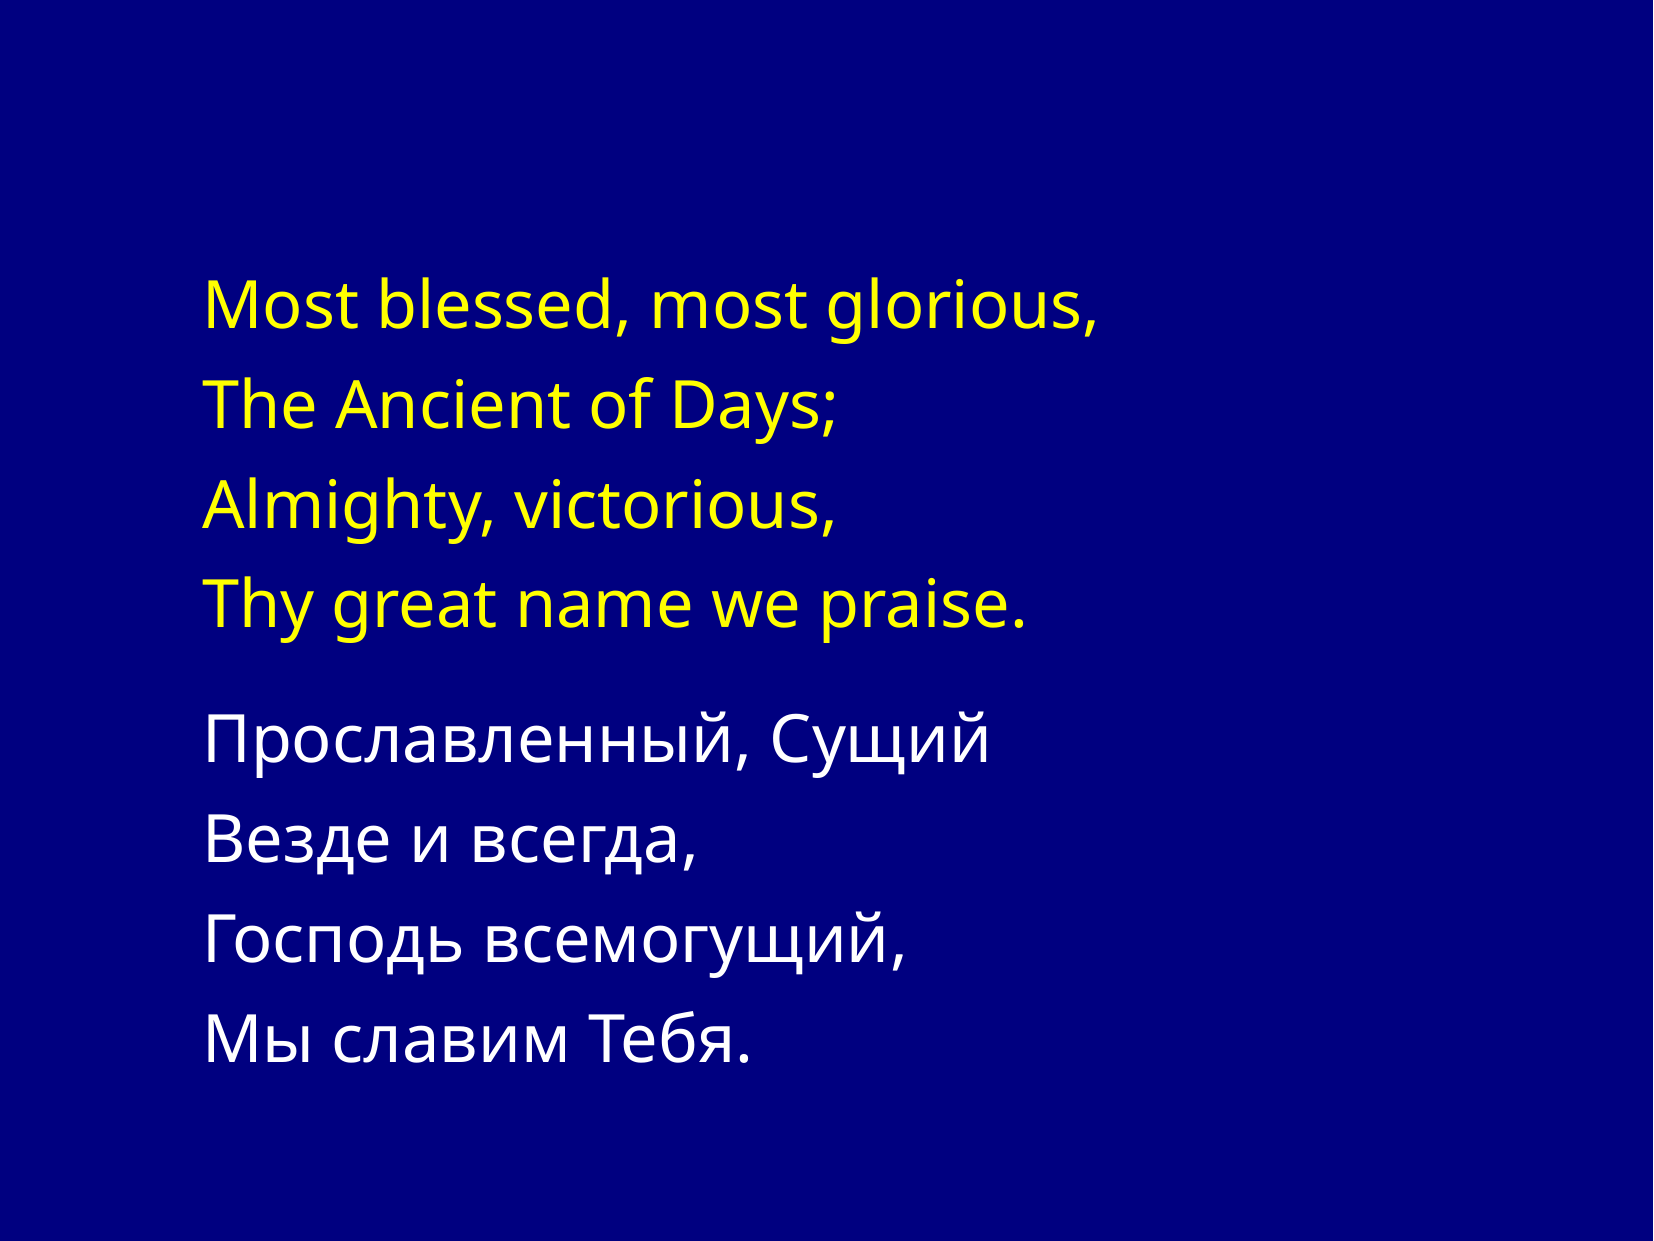

Most blessed, most glorious,
	The Ancient of Days;
	Almighty, victorious,
	Thy great name we praise.
	Прославленный, Сущий
	Везде и всегда,
	Господь всемогущий,
	Мы славим Тебя.